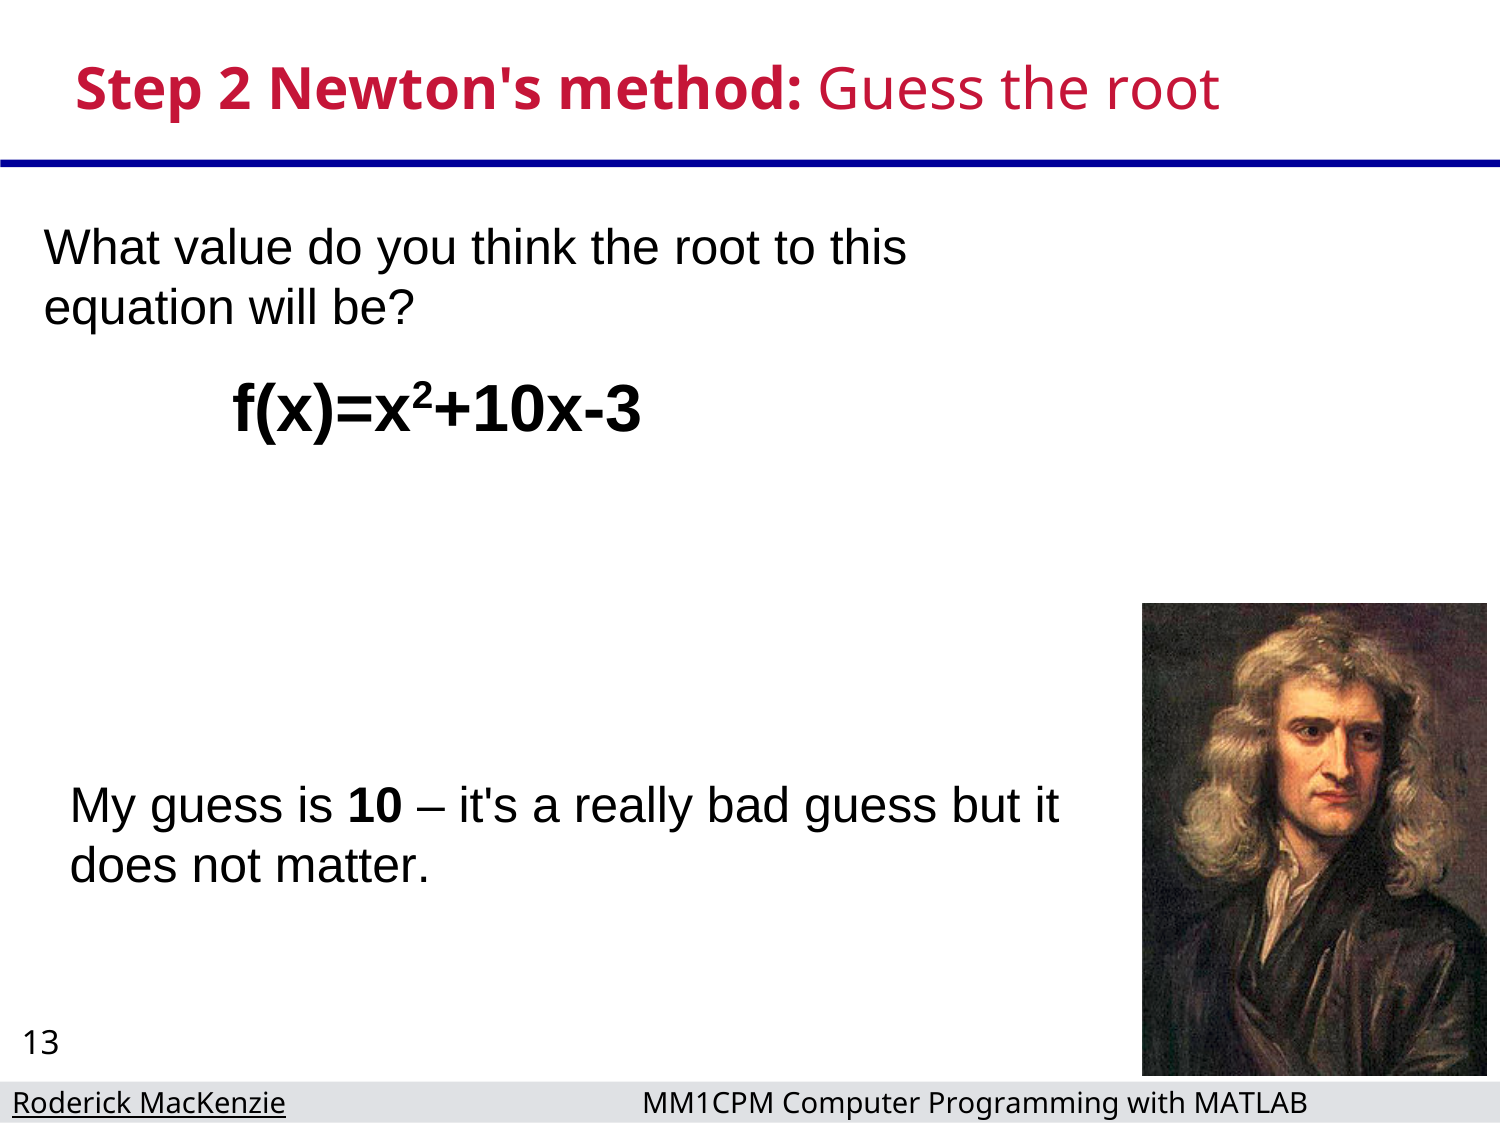

# Step 2 Newton's method: Guess the root
What value do you think the root to this equation will be?
f(x)=x2+10x-3
My guess is 10 – it's a really bad guess but it does not matter.